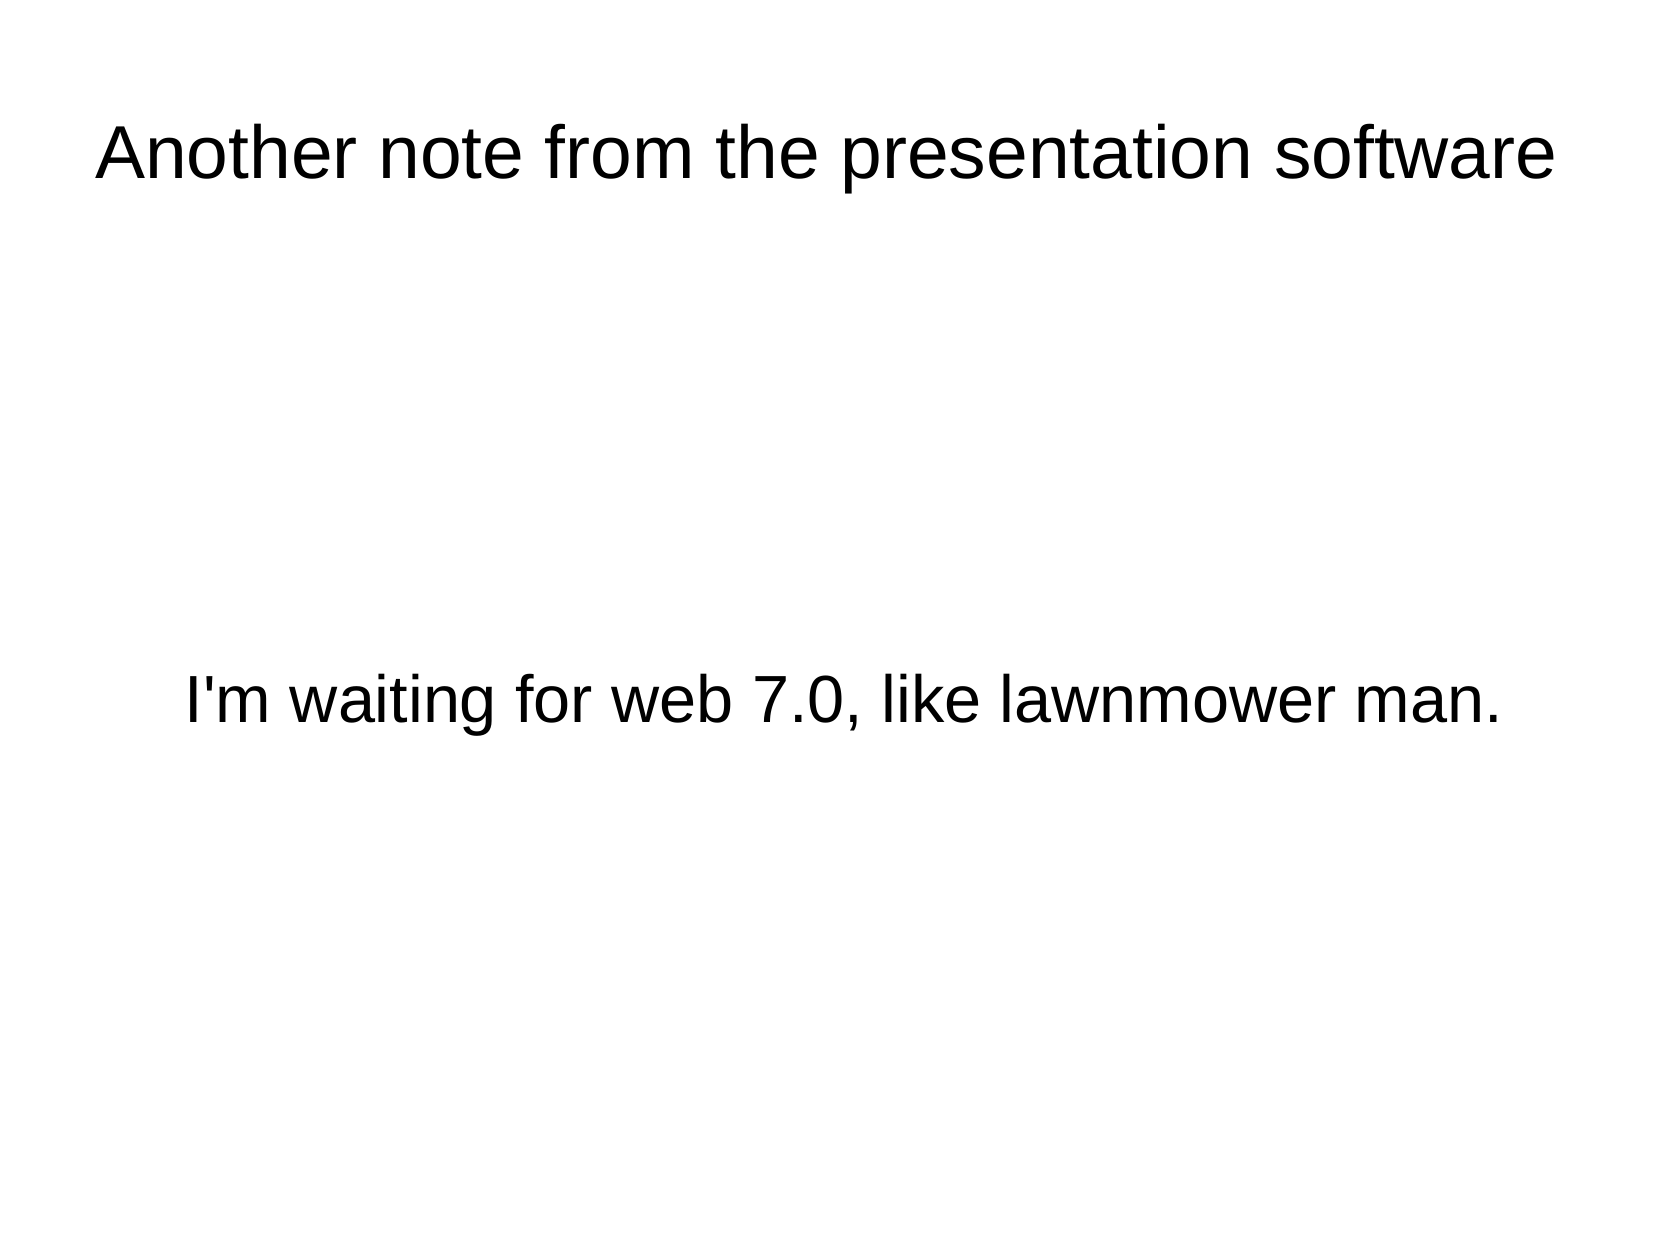

# Another note from the presentation software
I'm waiting for web 7.0, like lawnmower man.